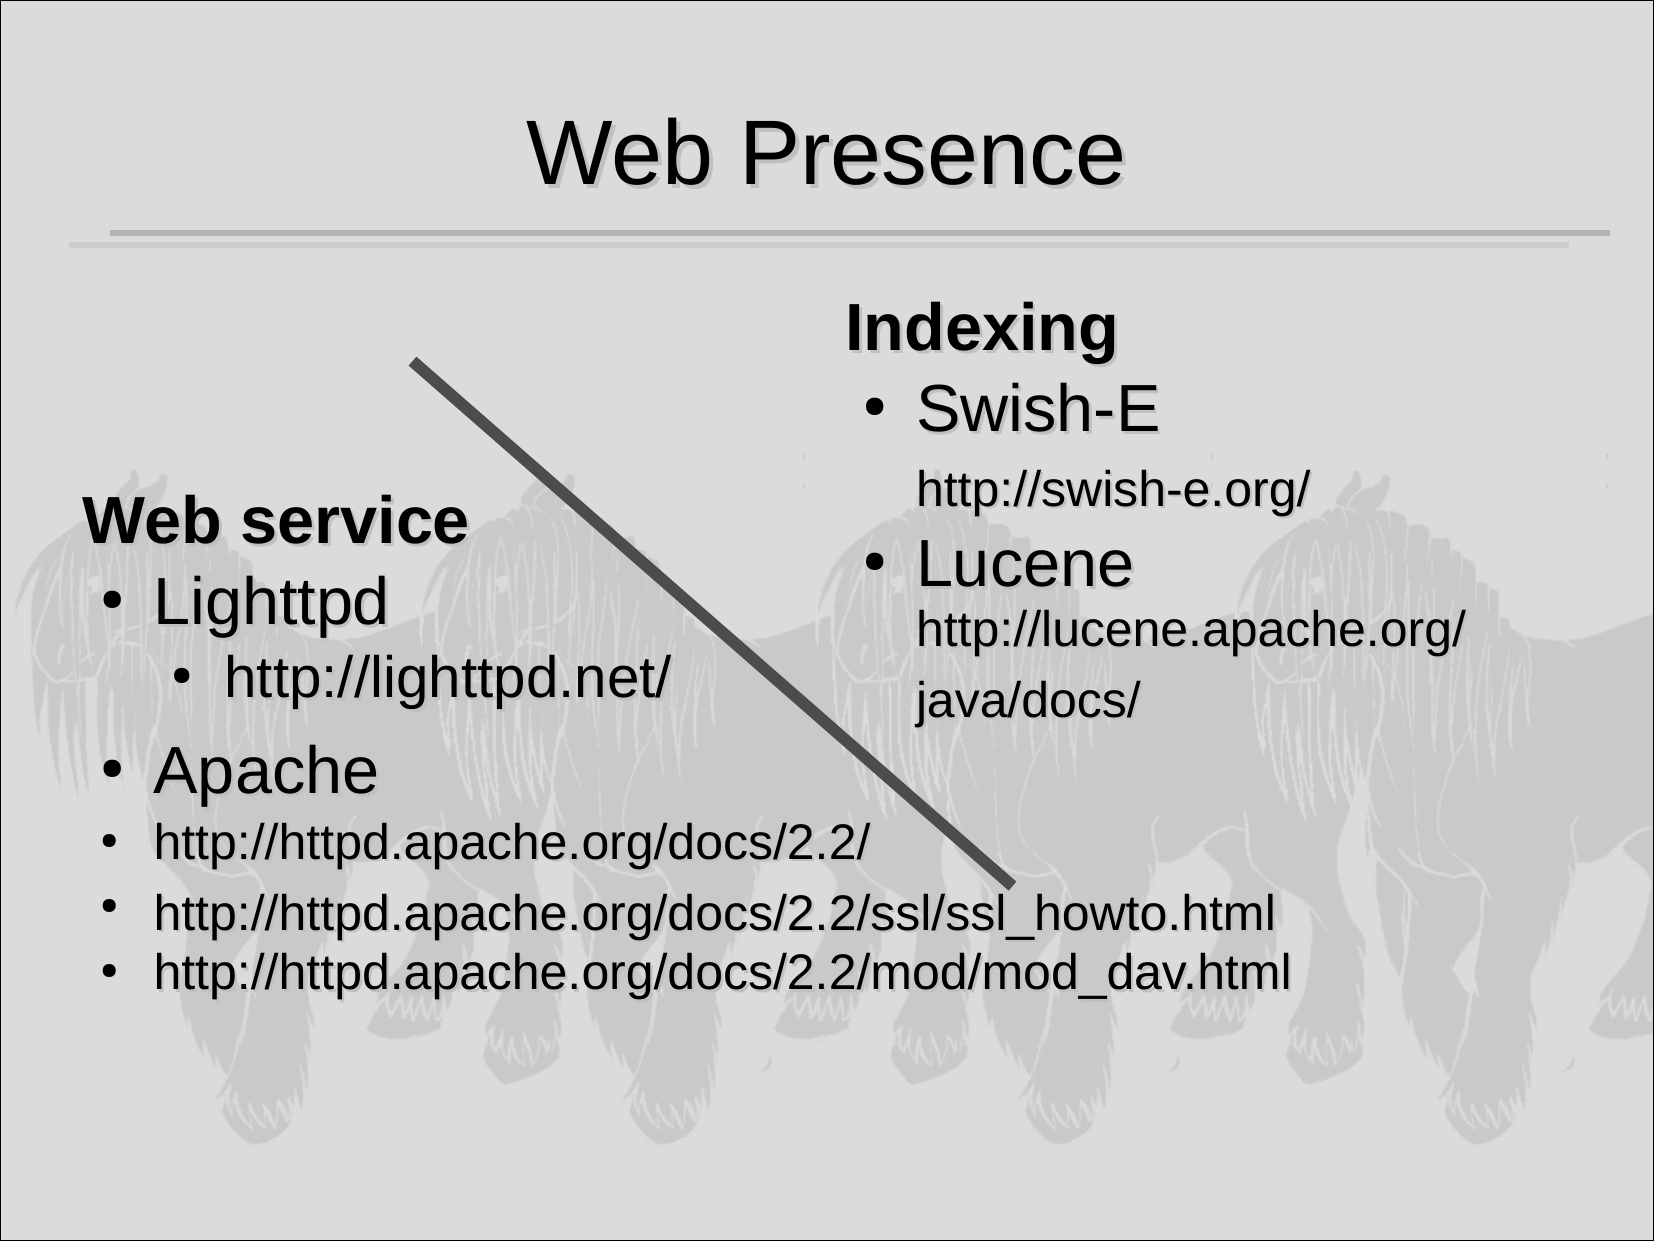

# Web Presence
Indexing
Swish-E
http://swish-e.org/
Lucene
http://lucene.apache.org/java/docs/
Web service
Lighttpd
http://lighttpd.net/
Apache
http://httpd.apache.org/docs/2.2/
http://httpd.apache.org/docs/2.2/ssl/ssl_howto.html
http://httpd.apache.org/docs/2.2/mod/mod_dav.html